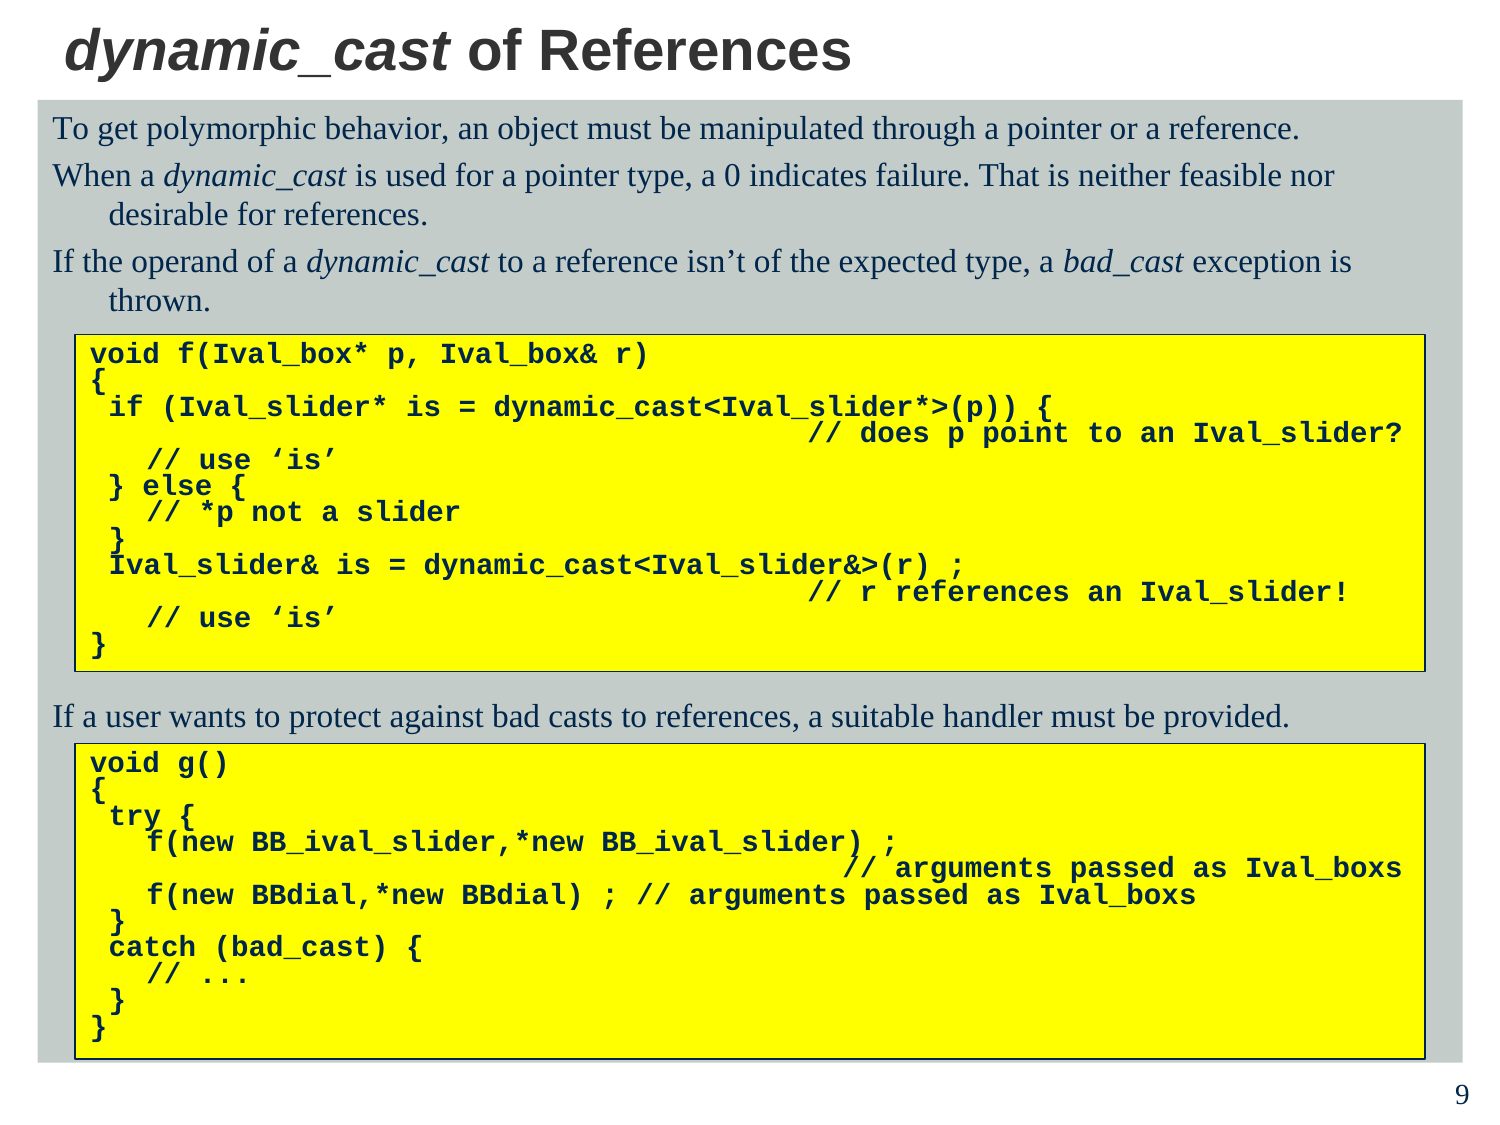

# dynamic_cast of References
To get polymorphic behavior, an object must be manipulated through a pointer or a reference.
When a dynamic_cast is used for a pointer type, a 0 indicates failure. That is neither feasible nor desirable for references.
If the operand of a dynamic_cast to a reference isn’t of the expected type, a bad_cast exception is thrown.
If a user wants to protect against bad casts to references, a suitable handler must be provided.
void f(Ival_box* p, Ival_box& r)
{
	if (Ival_slider* is = dynamic_cast<Ival_slider*>(p)) {
 // does p point to an Ival_slider?
		// use ‘is’
 } else {
		// *p not a slider
	}
	Ival_slider& is = dynamic_cast<Ival_slider&>(r) ;
 // r references an Ival_slider!
		// use ‘is’
}
void g()
{
	try {
		f(new BB_ival_slider,*new BB_ival_slider) ;
 // arguments passed as Ival_boxs
		f(new BBdial,*new BBdial) ; // arguments passed as Ival_boxs
	}
	catch (bad_cast) {
		// ...
	}
}